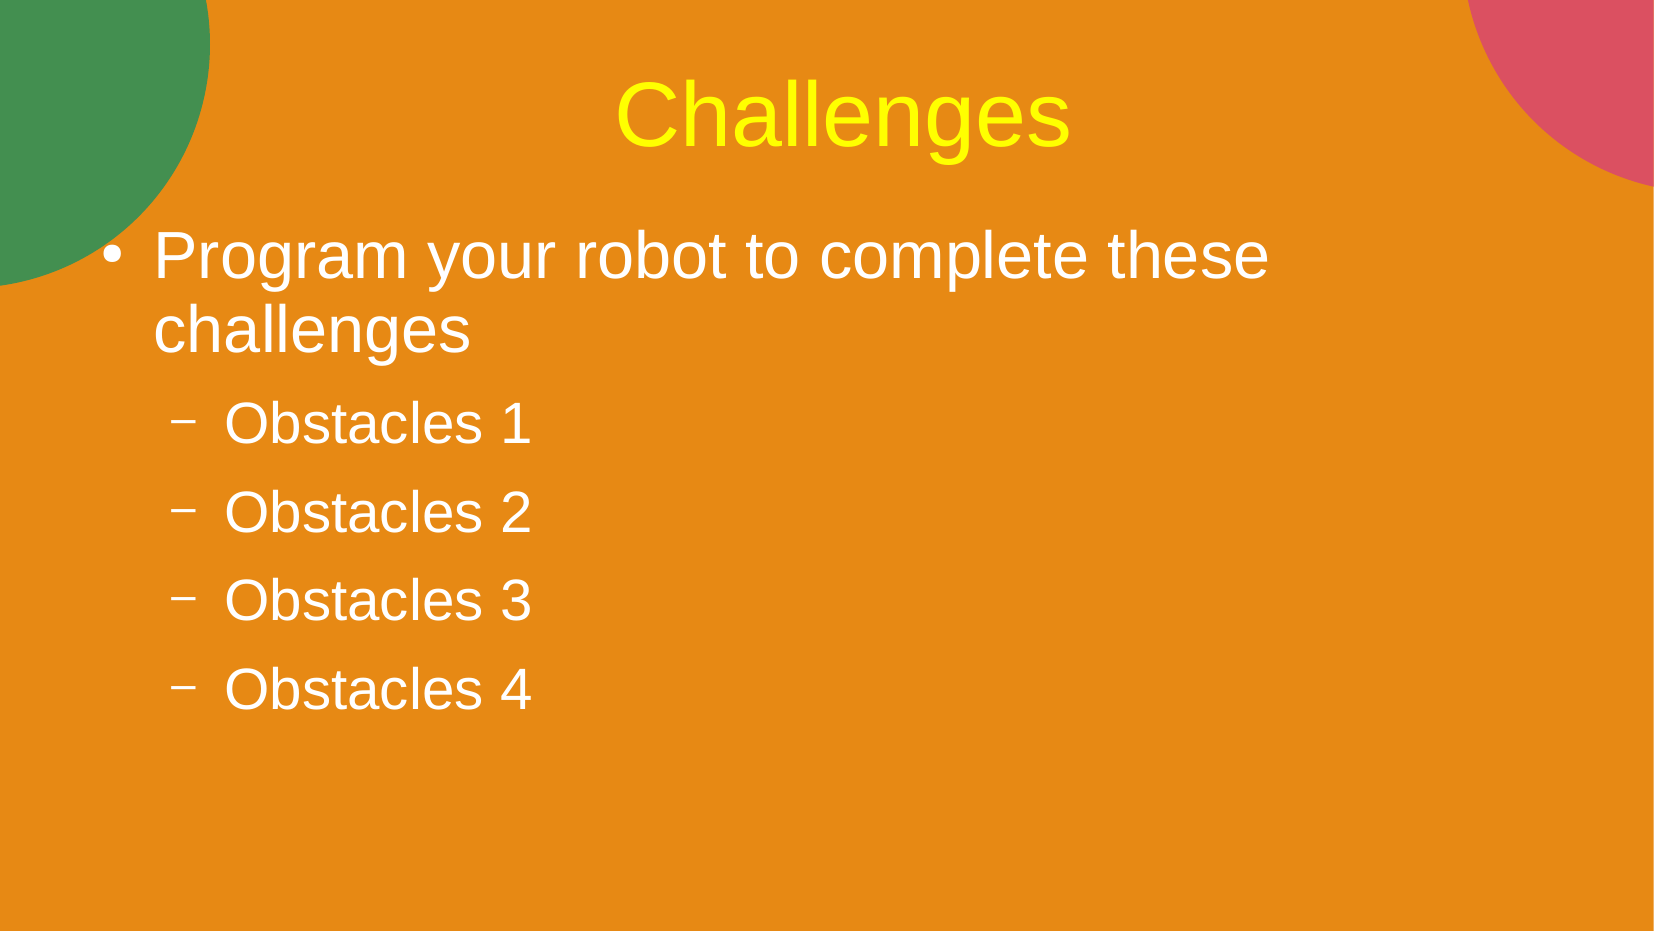

# Challenges
Program your robot to complete these challenges
Obstacles 1
Obstacles 2
Obstacles 3
Obstacles 4